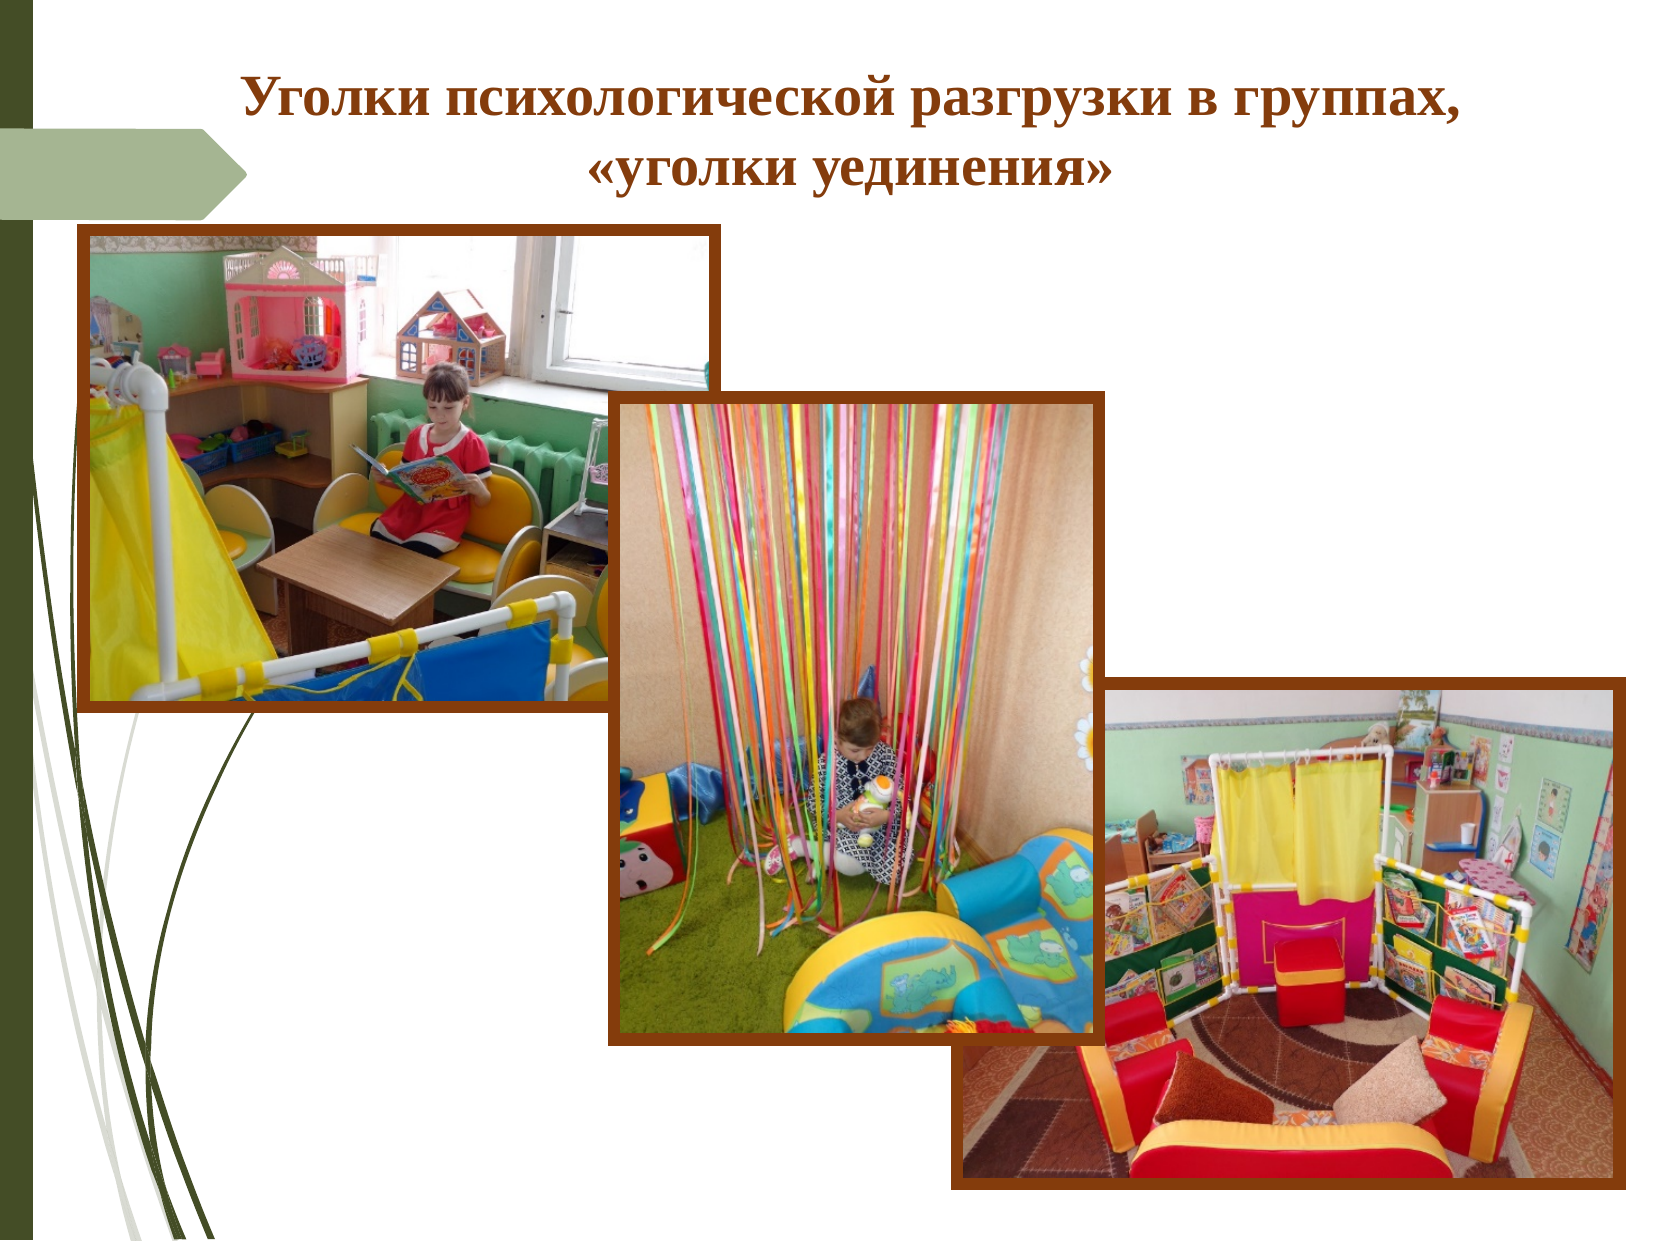

# Уголки психологической разгрузки в группах, «уголки уединения»